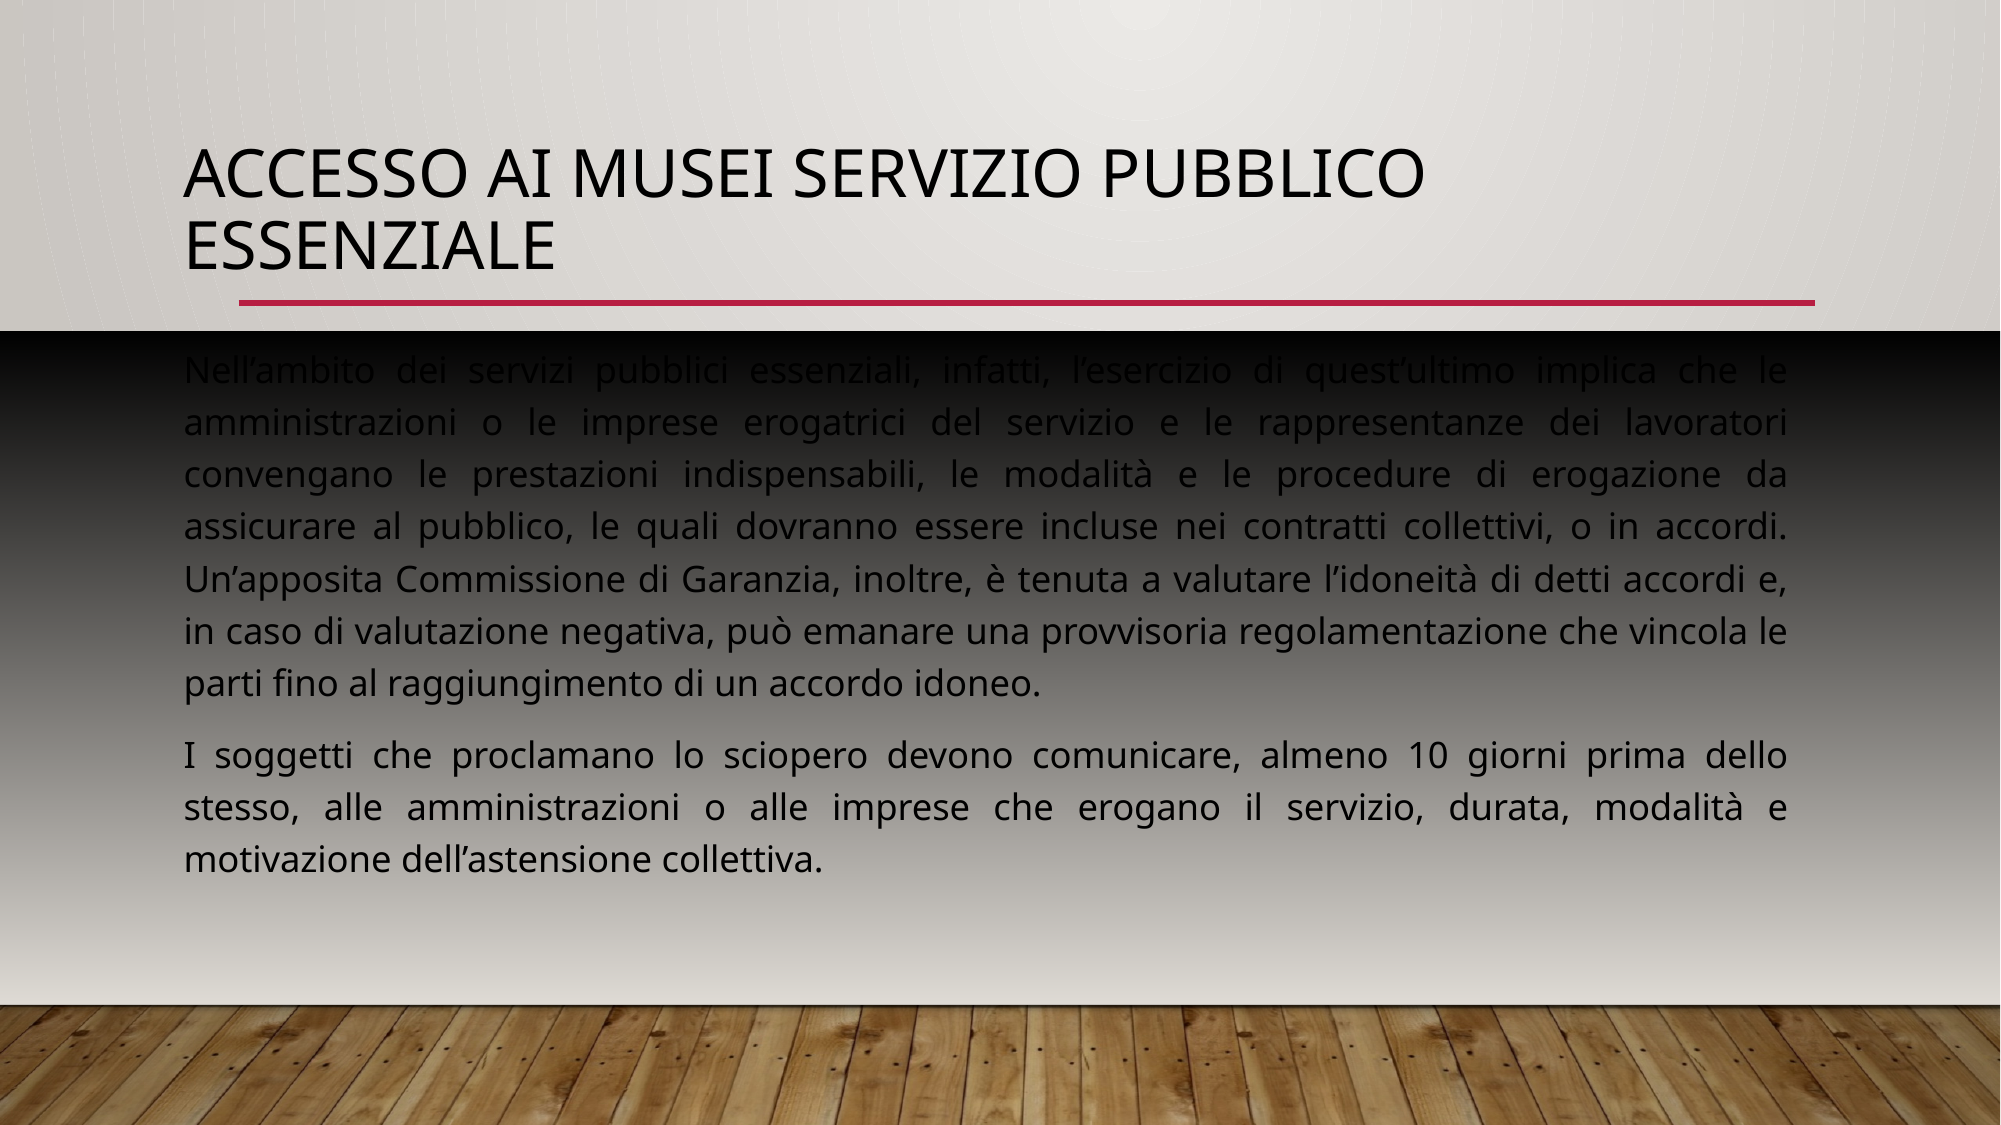

# Accesso ai musei servizio pubblico essenziale
Nell’ambito dei servizi pubblici essenziali, infatti, l’esercizio di quest’ultimo implica che le amministrazioni o le imprese erogatrici del servizio e le rappresentanze dei lavoratori convengano le prestazioni indispensabili, le modalità e le procedure di erogazione da assicurare al pubblico, le quali dovranno essere incluse nei contratti collettivi, o in accordi. Un’apposita Commissione di Garanzia, inoltre, è tenuta a valutare l’idoneità di detti accordi e, in caso di valutazione negativa, può emanare una provvisoria regolamentazione che vincola le parti fino al raggiungimento di un accordo idoneo.
I soggetti che proclamano lo sciopero devono comunicare, almeno 10 giorni prima dello stesso, alle amministrazioni o alle imprese che erogano il servizio, durata, modalità e motivazione dell’astensione collettiva.